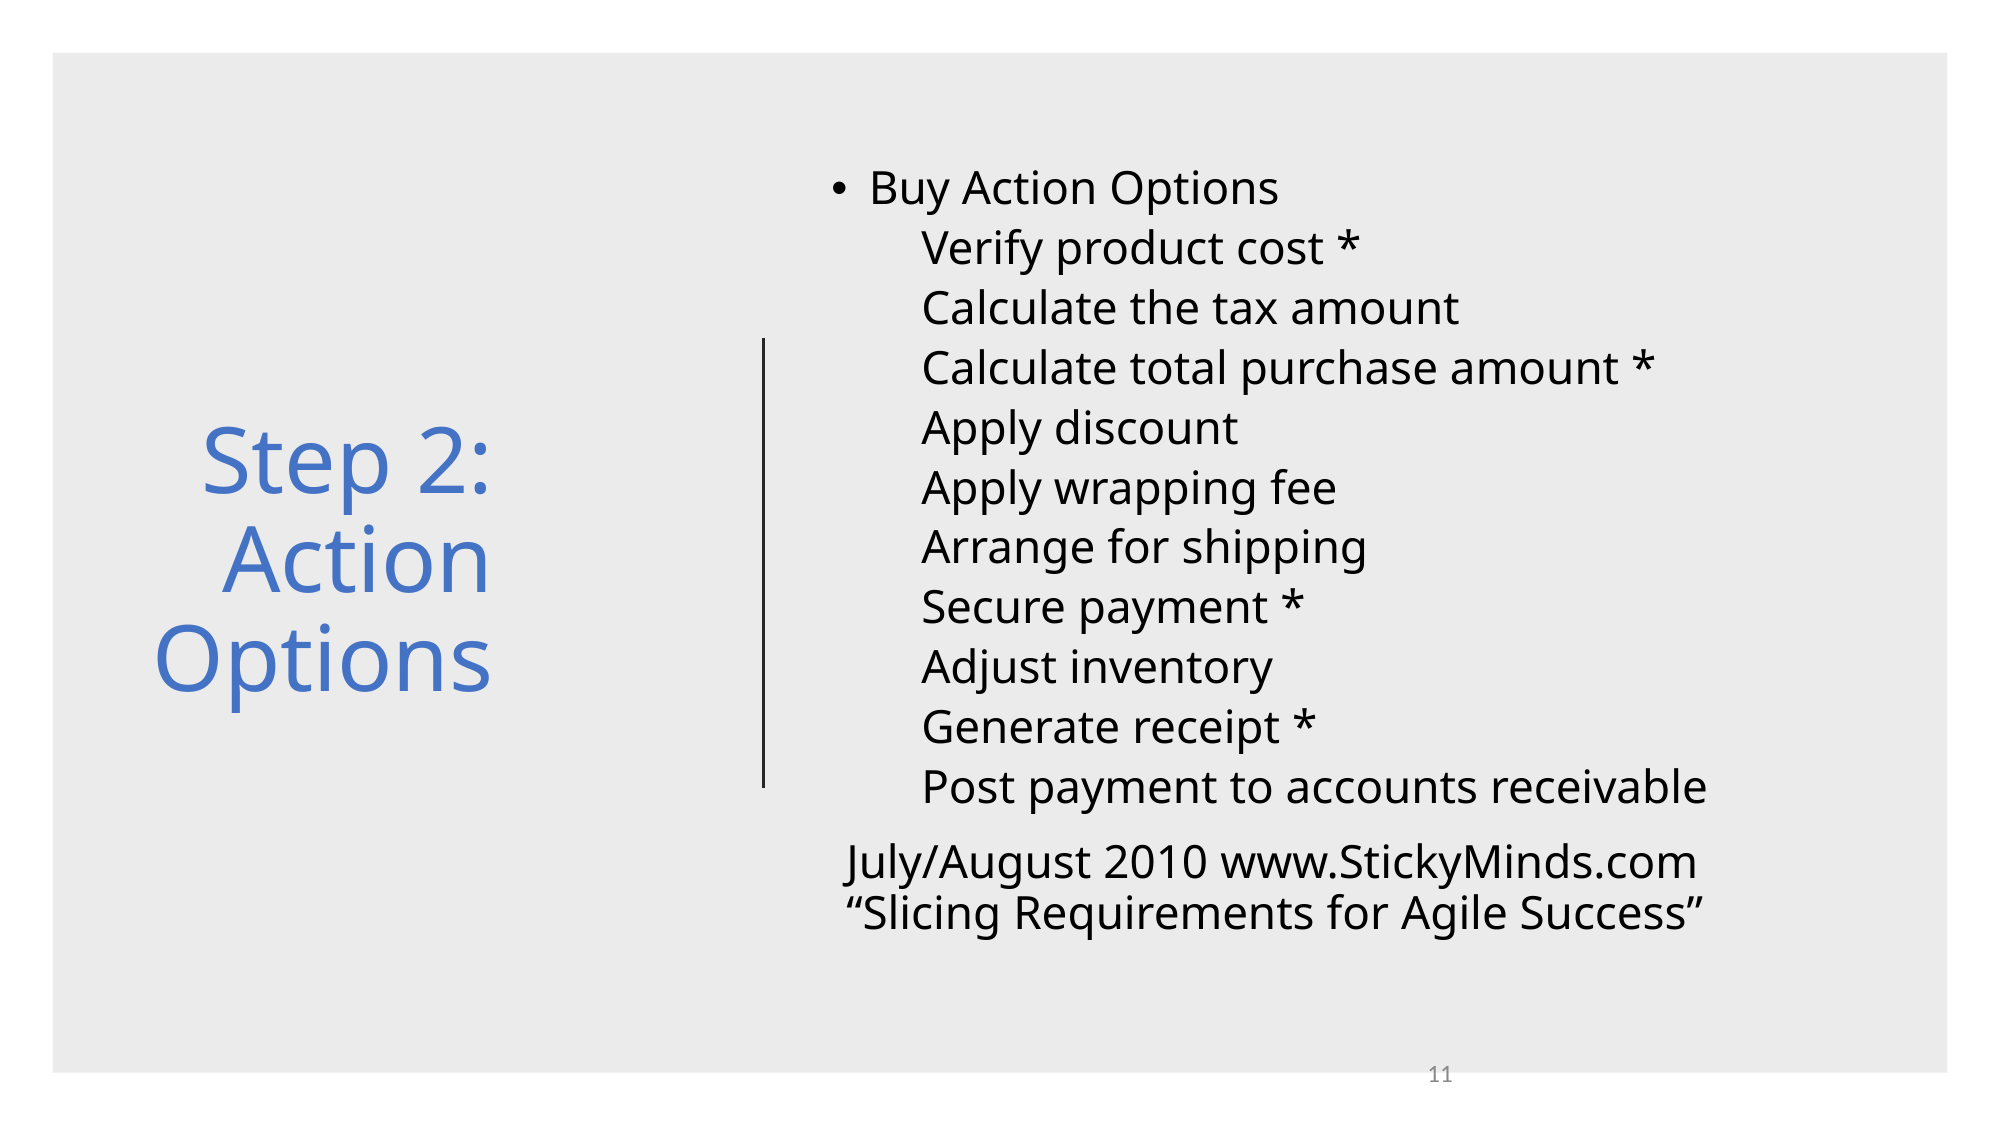

# Step 2: Action Options
Buy Action Options
Verify product cost *
Calculate the tax amount
Calculate total purchase amount *
Apply discount
Apply wrapping fee
Arrange for shipping
Secure payment *
Adjust inventory
Generate receipt *
Post payment to accounts receivable
July/August 2010 www.StickyMinds.com “Slicing Requirements for Agile Success”